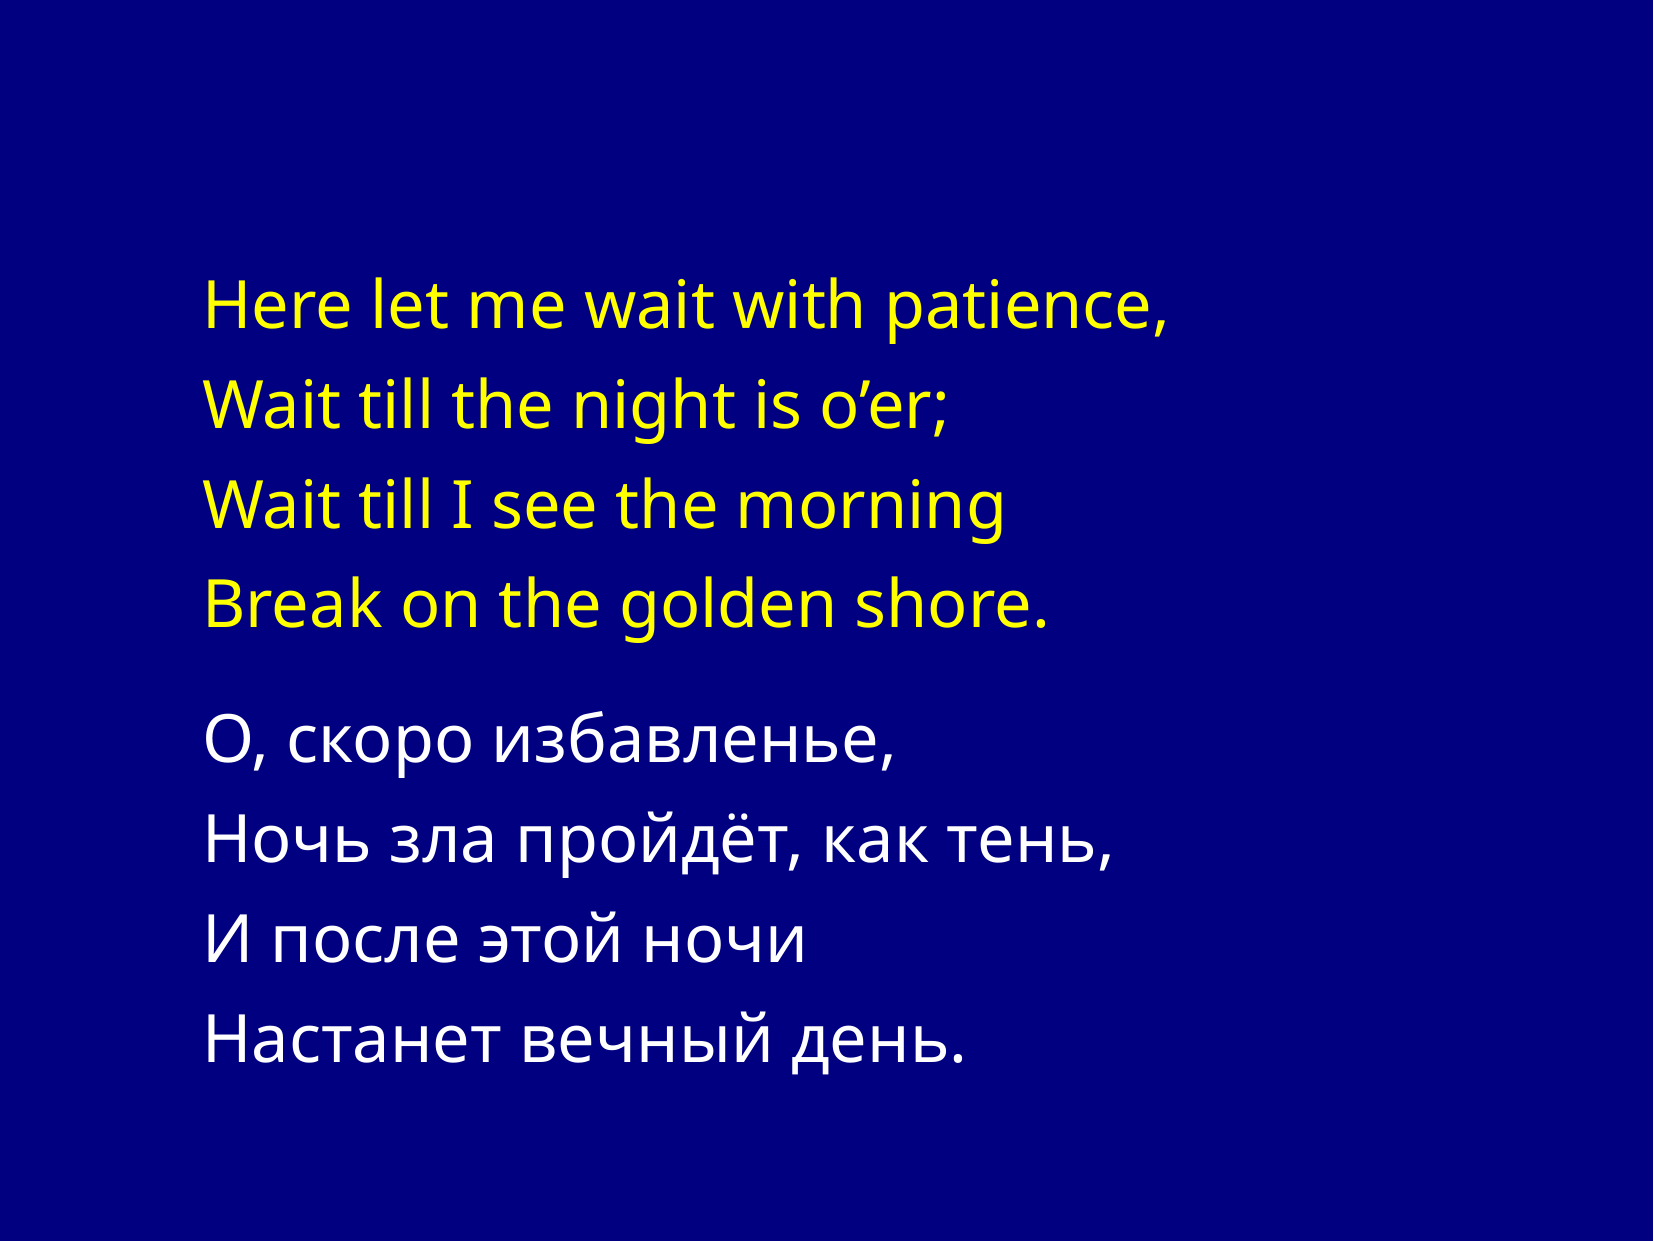

Here let me wait with patience,
	Wait till the night is o’er;
	Wait till I see the morning
	Break on the golden shore.
	О, скоро избавленье,
	Ночь зла пройдёт, как тень,
	И после этой ночи
	Настанет вечный день.